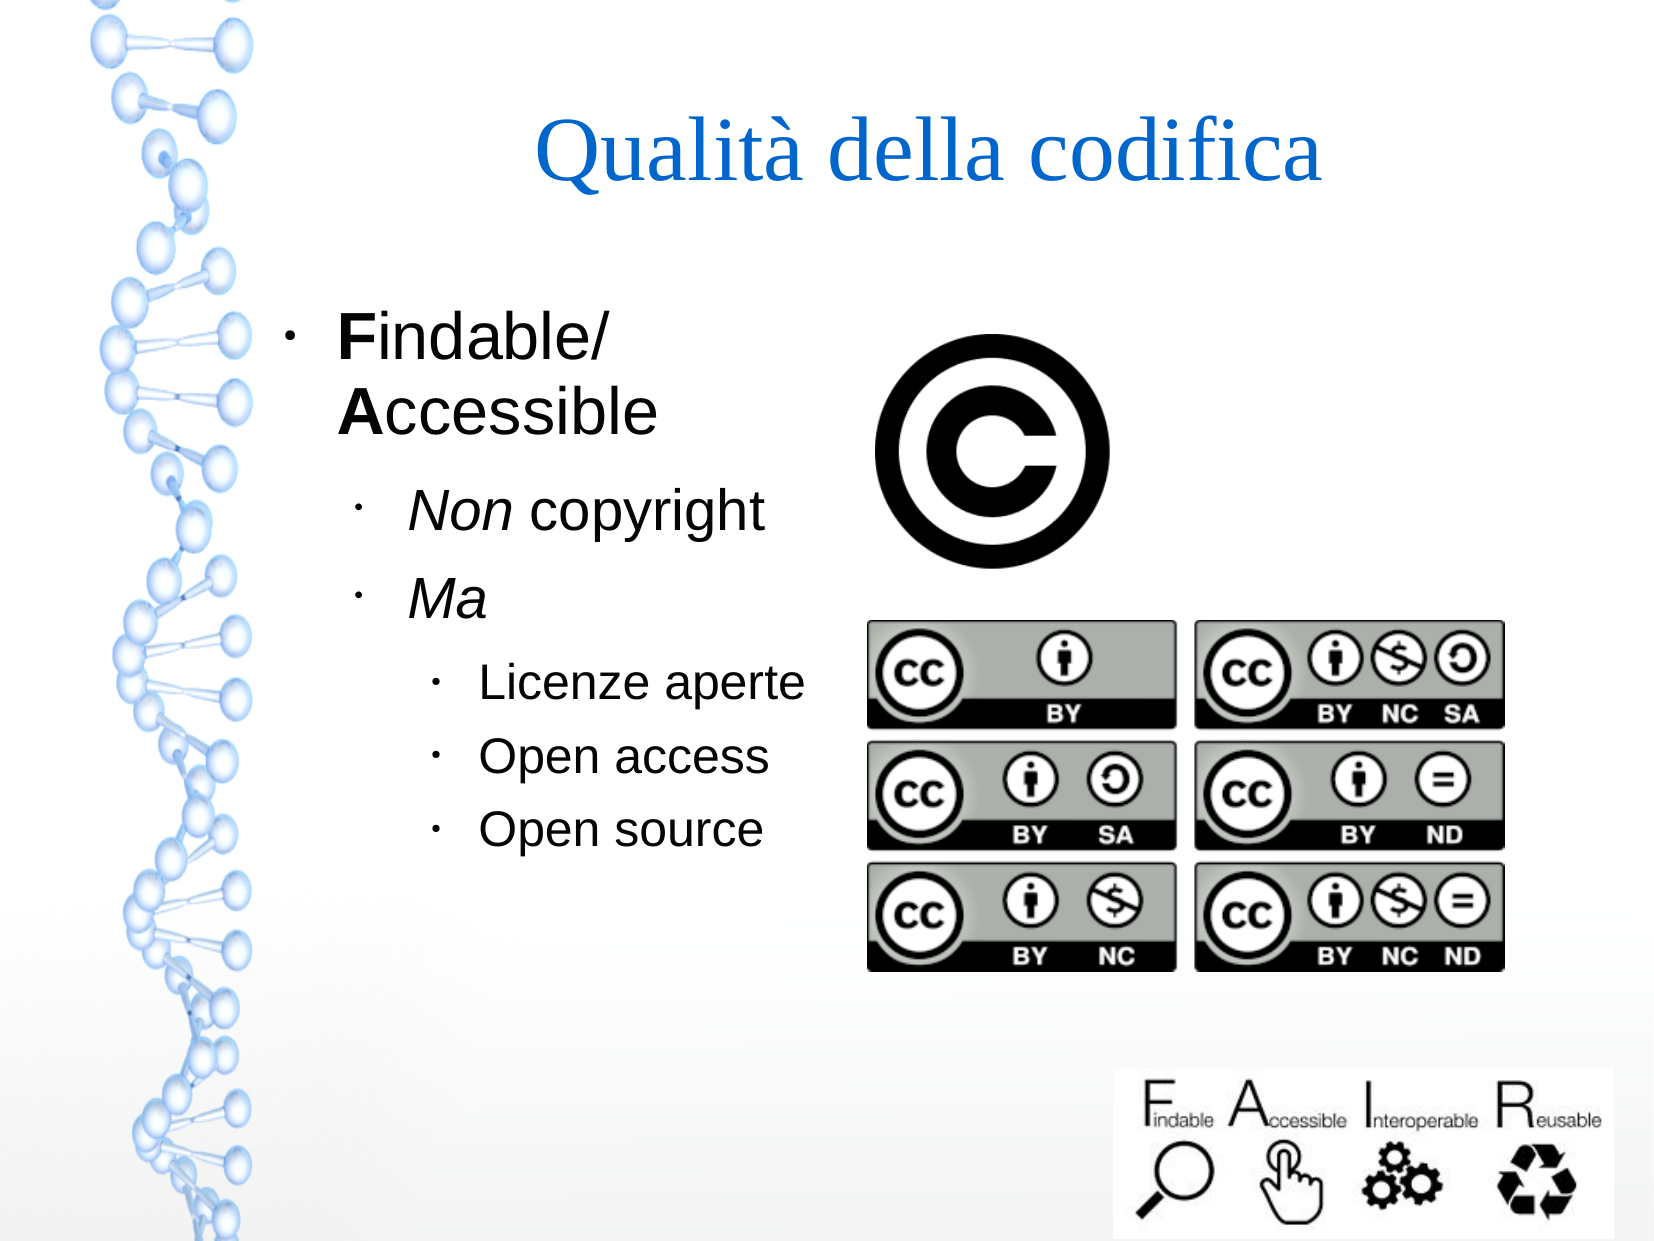

Qualità della codifica
# Findable/Accessible
Non copyright
Ma
Licenze aperte
Open access
Open source